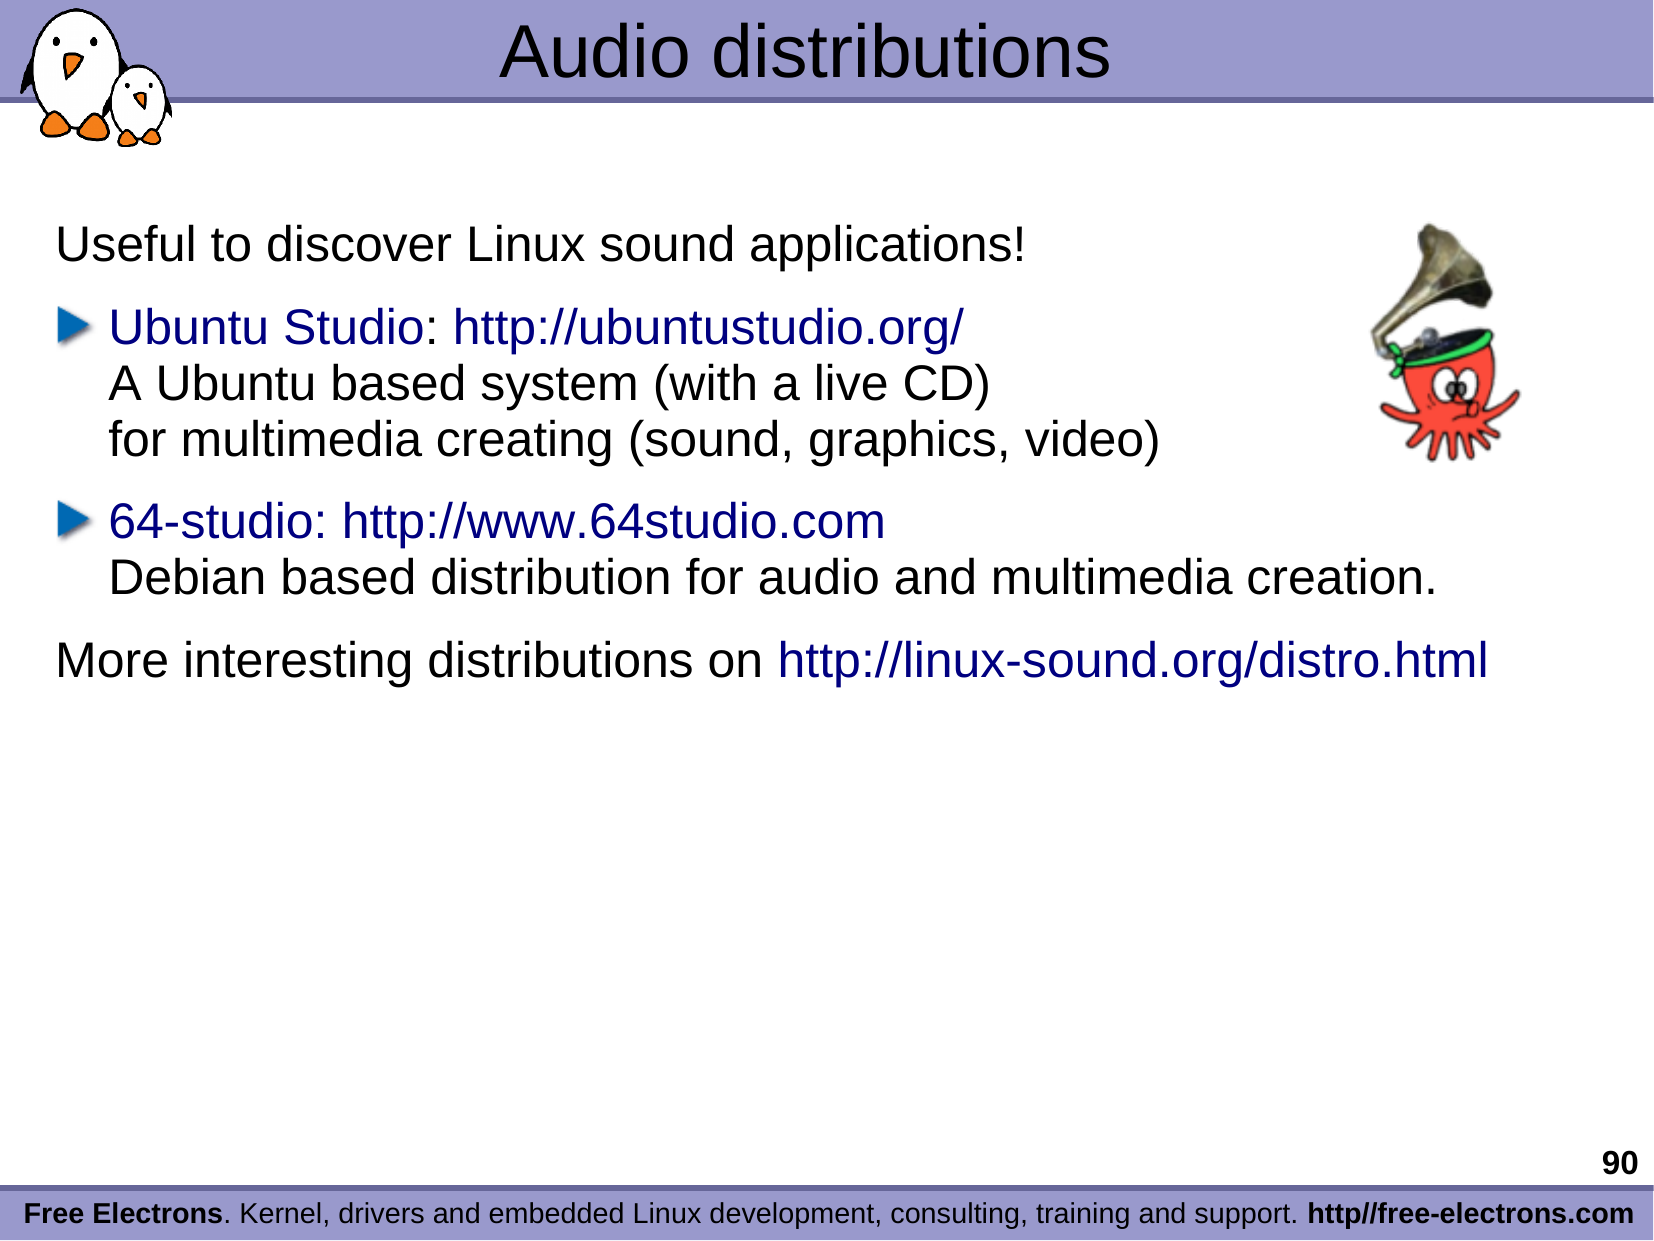

# Audio distributions
Useful to discover Linux sound applications!
Ubuntu Studio: http://ubuntustudio.org/
A Ubuntu based system (with a live CD)
for multimedia creating (sound, graphics, video)
64-studio: http://www.64studio.com
Debian based distribution for audio and multimedia creation.
More interesting distributions on http://linux-sound.org/distro.html